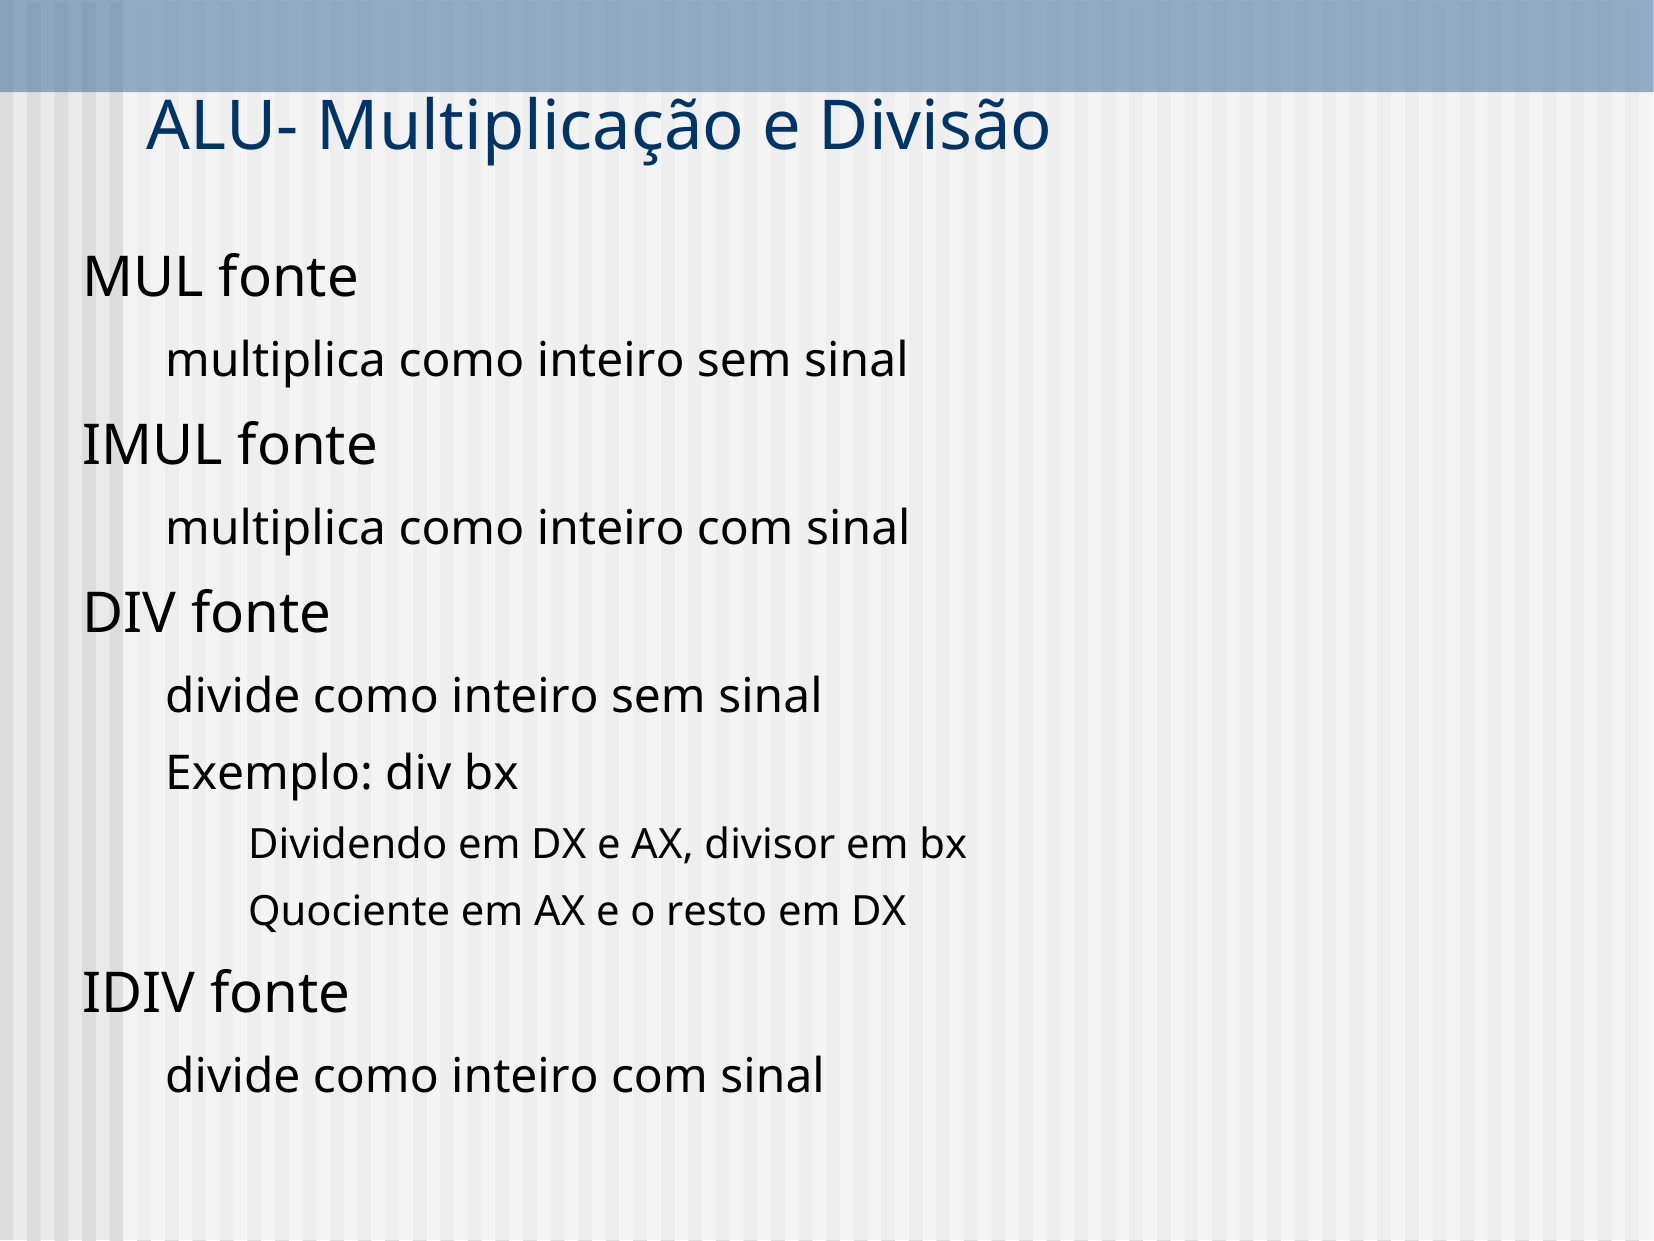

# ALU- Multiplicação e Divisão
MUL fonte
multiplica como inteiro sem sinal
IMUL fonte
multiplica como inteiro com sinal
DIV fonte
divide como inteiro sem sinal
Exemplo: div bx
Dividendo em DX e AX, divisor em bx
Quociente em AX e o resto em DX
IDIV fonte
divide como inteiro com sinal